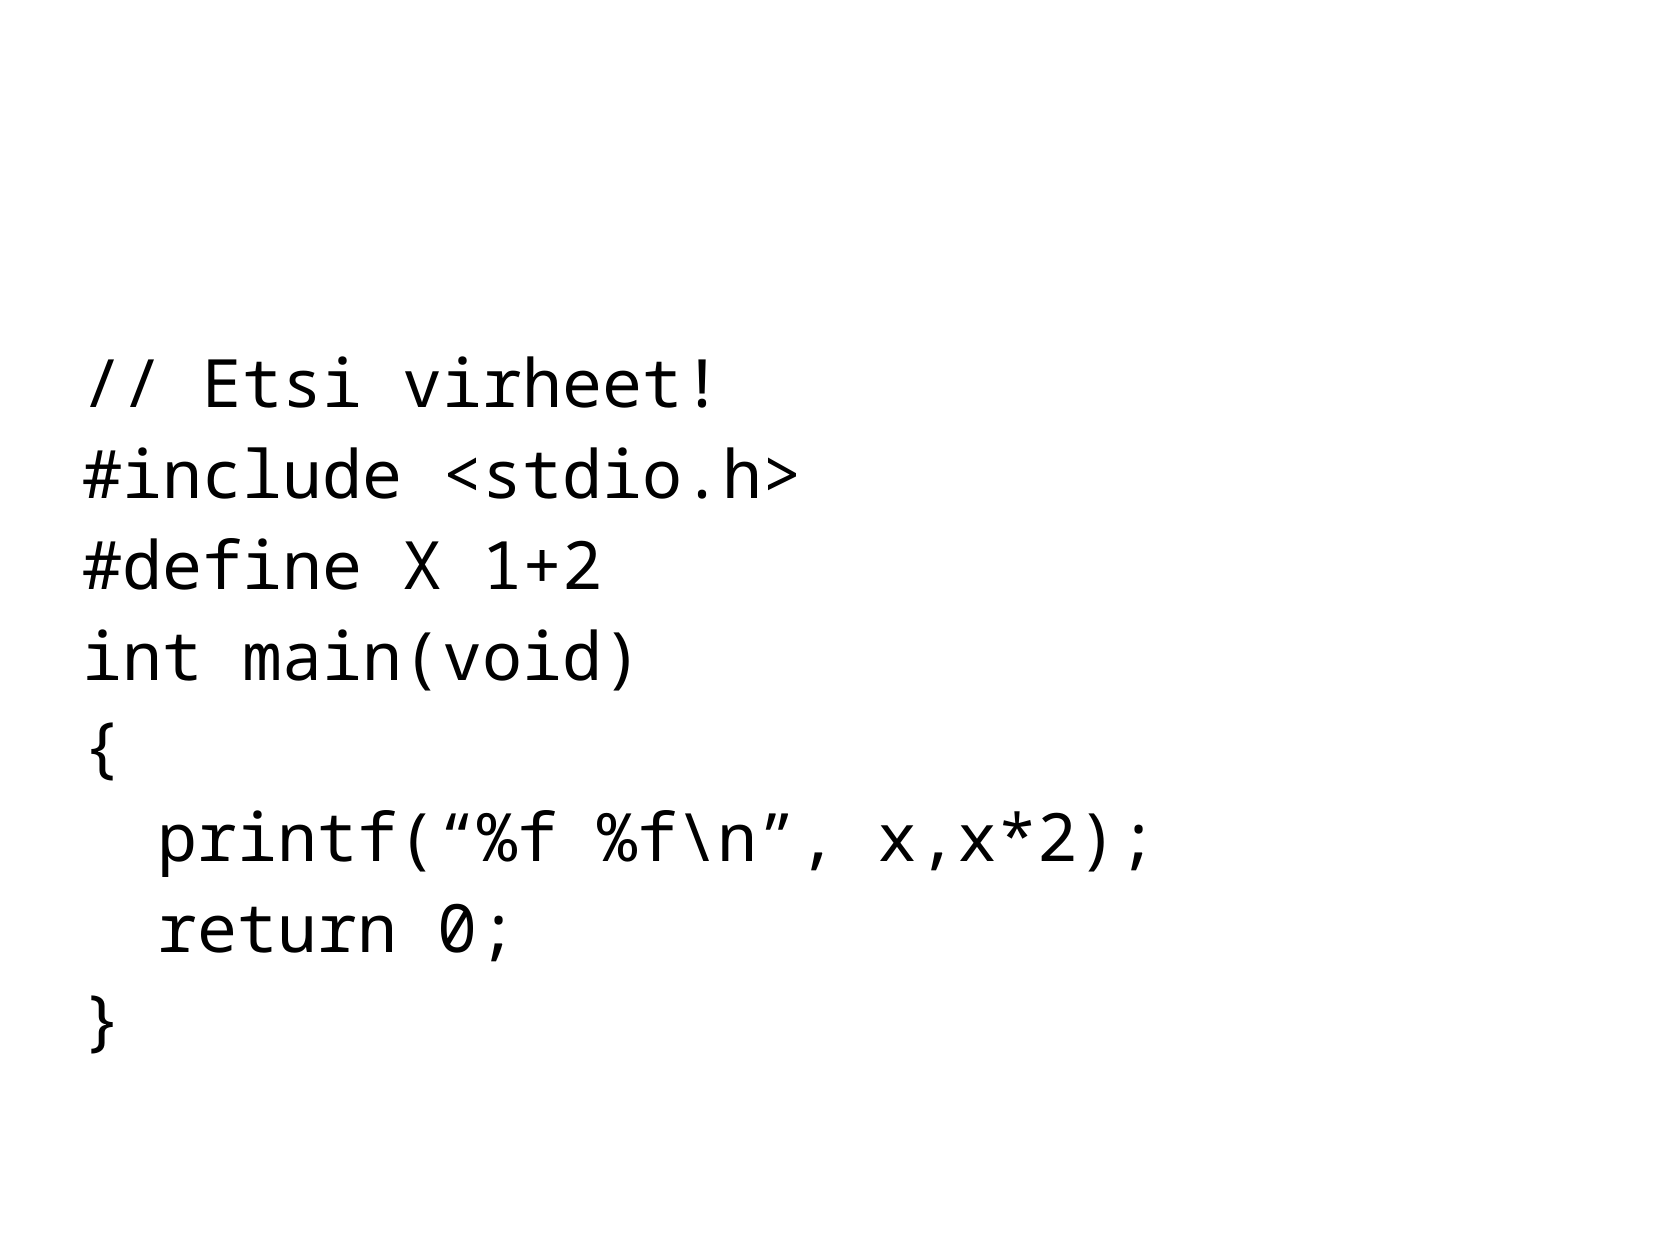

// Etsi virheet!
#include <stdio.h>
#define X 1+2
int main(void)
{
	printf(“%f %f\n”, x,x*2);
	return 0;
}